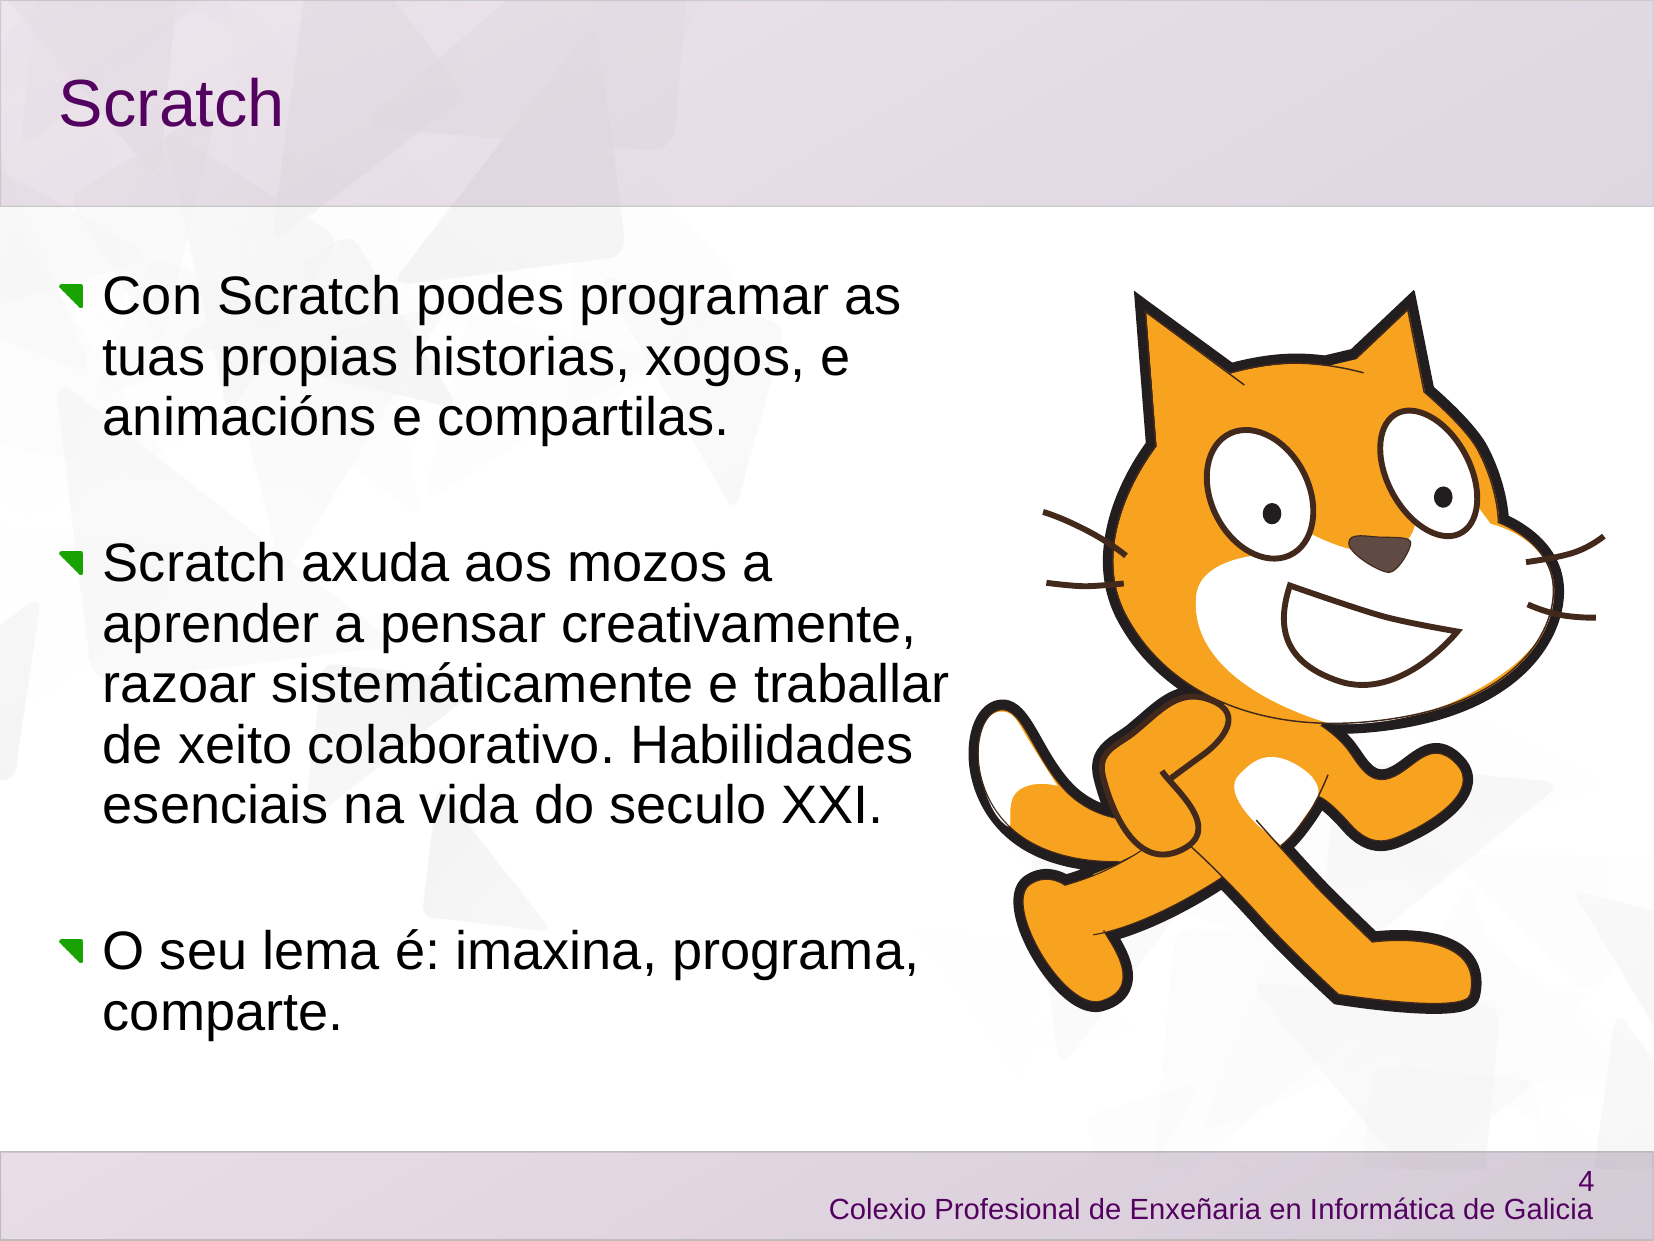

# Scratch
Con Scratch podes programar as tuas propias historias, xogos, e animacións e compartilas.
Scratch axuda aos mozos a aprender a pensar creativamente, razoar sistemáticamente e traballar de xeito colaborativo. Habilidades esenciais na vida do seculo XXI.
O seu lema é: imaxina, programa, comparte.
4
Colexio Profesional de Enxeñaria en Informática de Galicia